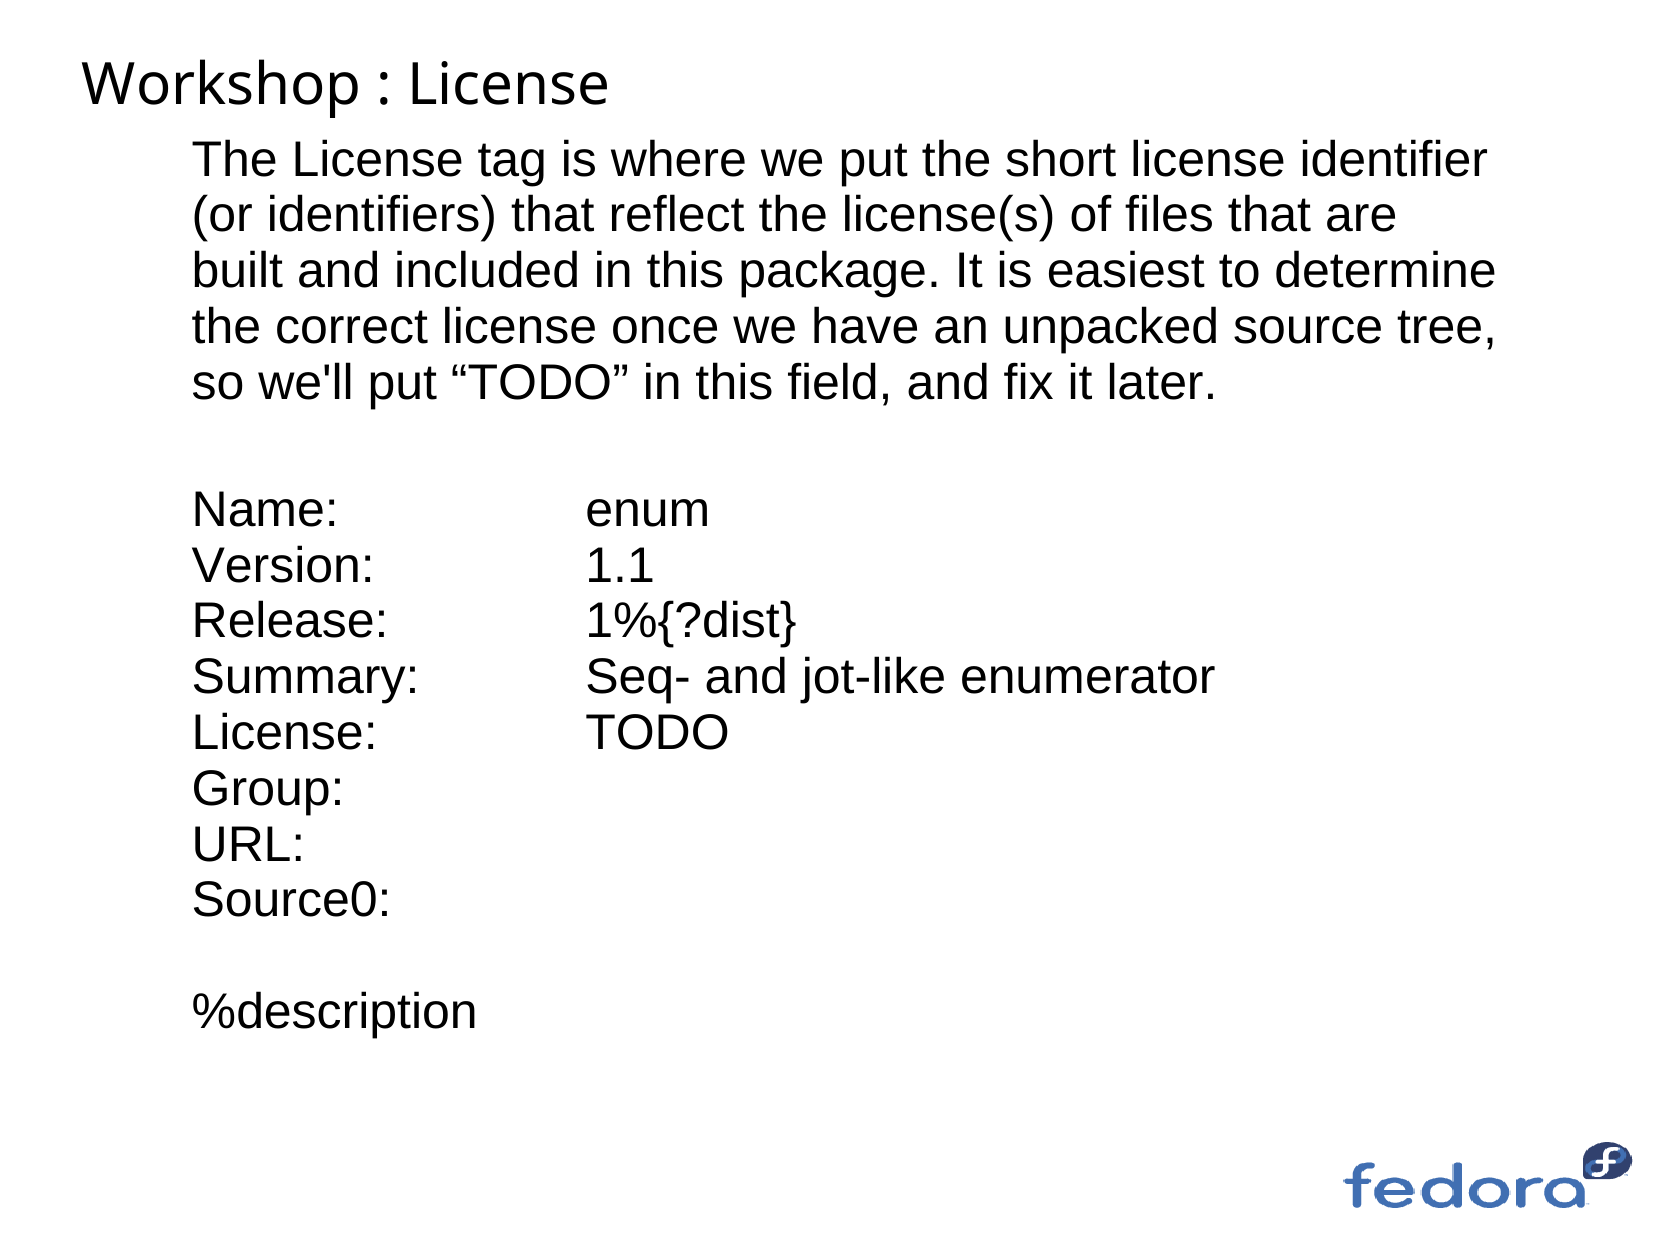

# Workshop : License
The License tag is where we put the short license identifier (or identifiers) that reflect the license(s) of files that are built and included in this package. It is easiest to determine the correct license once we have an unpacked source tree, so we'll put “TODO” in this field, and fix it later.
Name:		enum
Version:		1.1
Release:		1%{?dist}
Summary:		Seq- and jot-like enumerator
License:		TODO
Group:
URL:
Source0:
%description